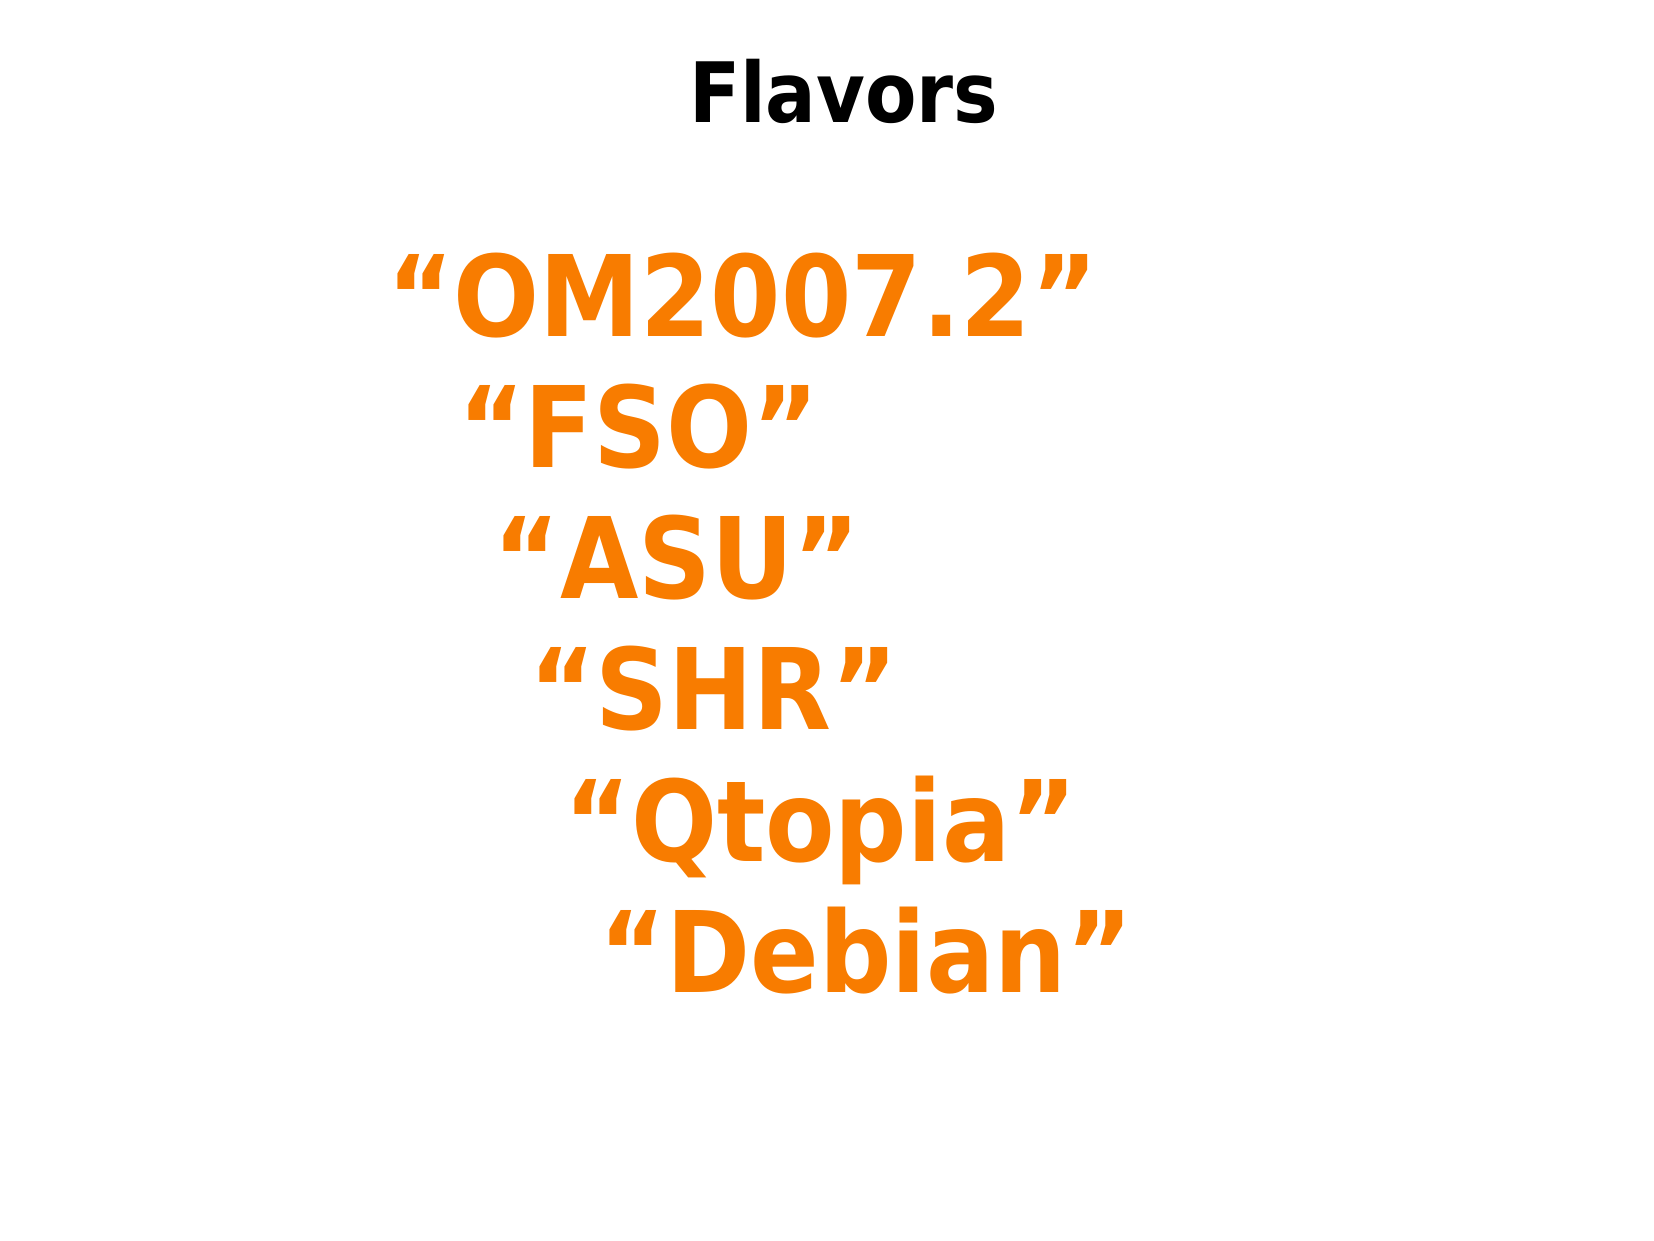

Flavors
 “OM2007.2”
 “FSO”
 “ASU”
 “SHR”
 “Qtopia”
 “Debian”